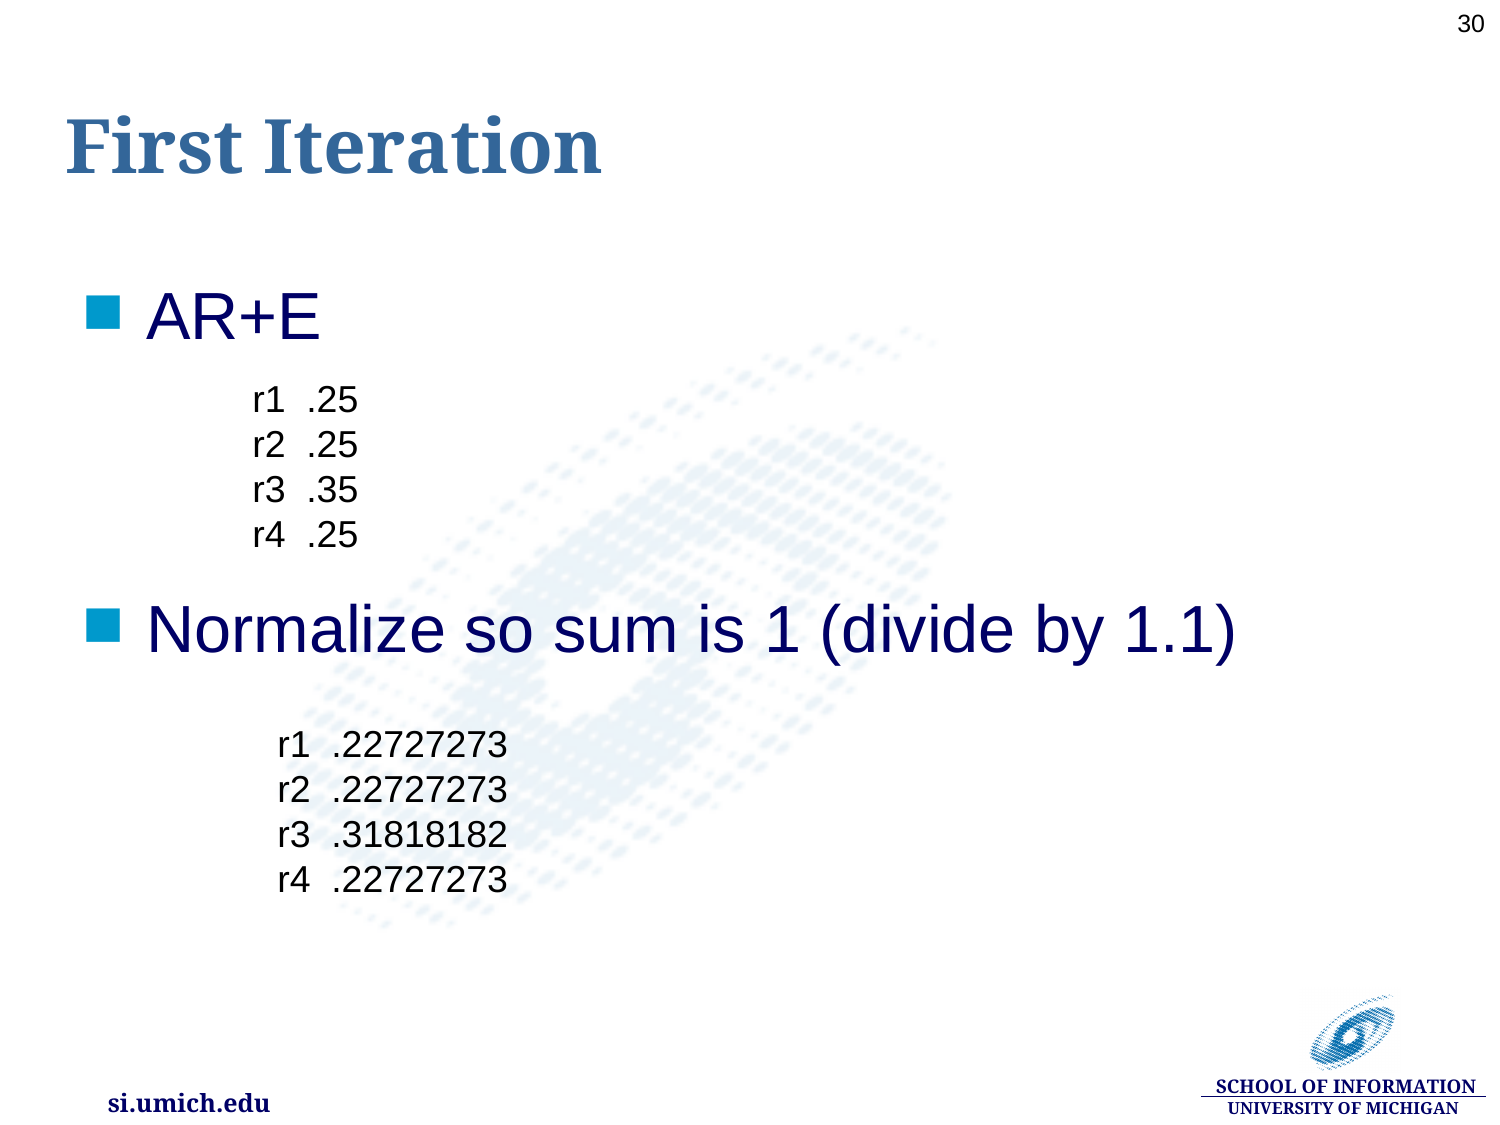

# First Iteration
AR+E
Normalize so sum is 1 (divide by 1.1)
r1 .25
r2 .25
r3 .35
r4 .25
r1 .22727273
r2 .22727273
r3 .31818182
r4 .22727273